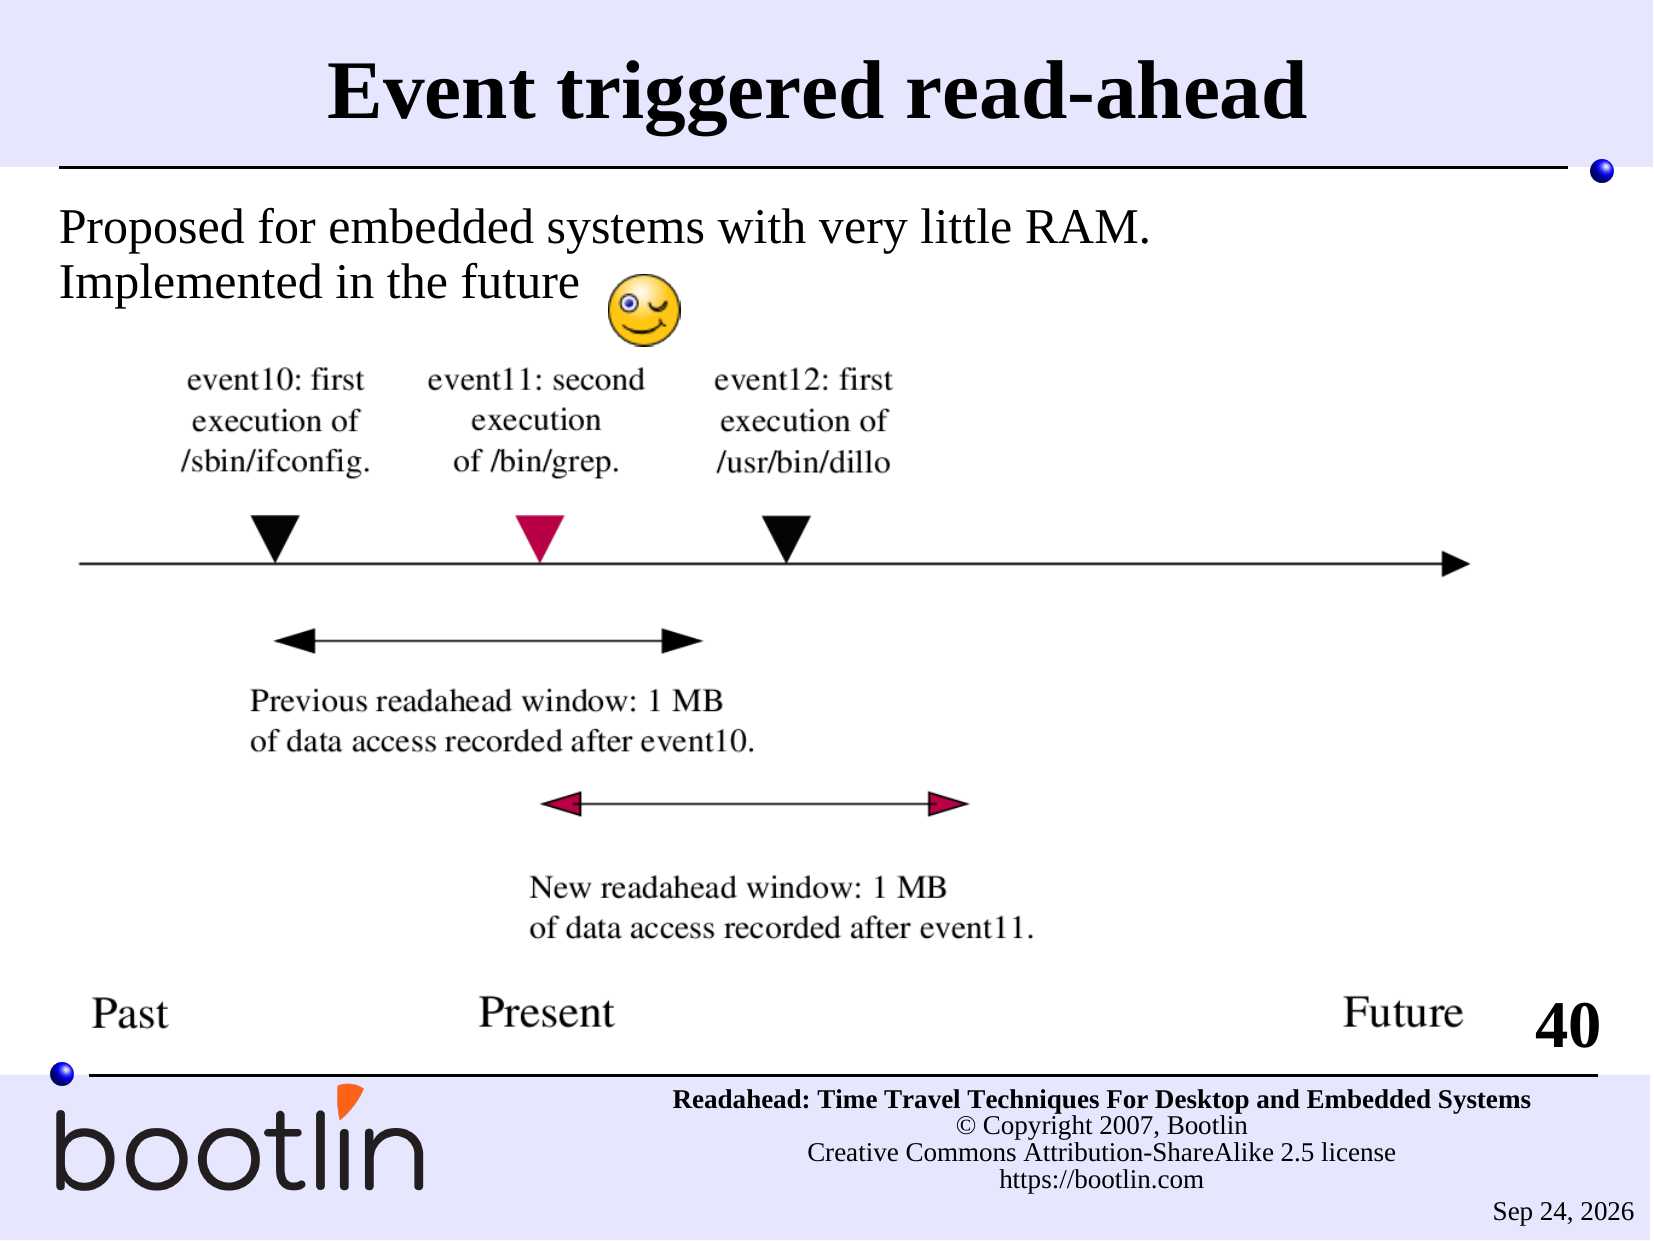

# Event triggered read-ahead
Proposed for embedded systems with very little RAM.
Implemented in the future